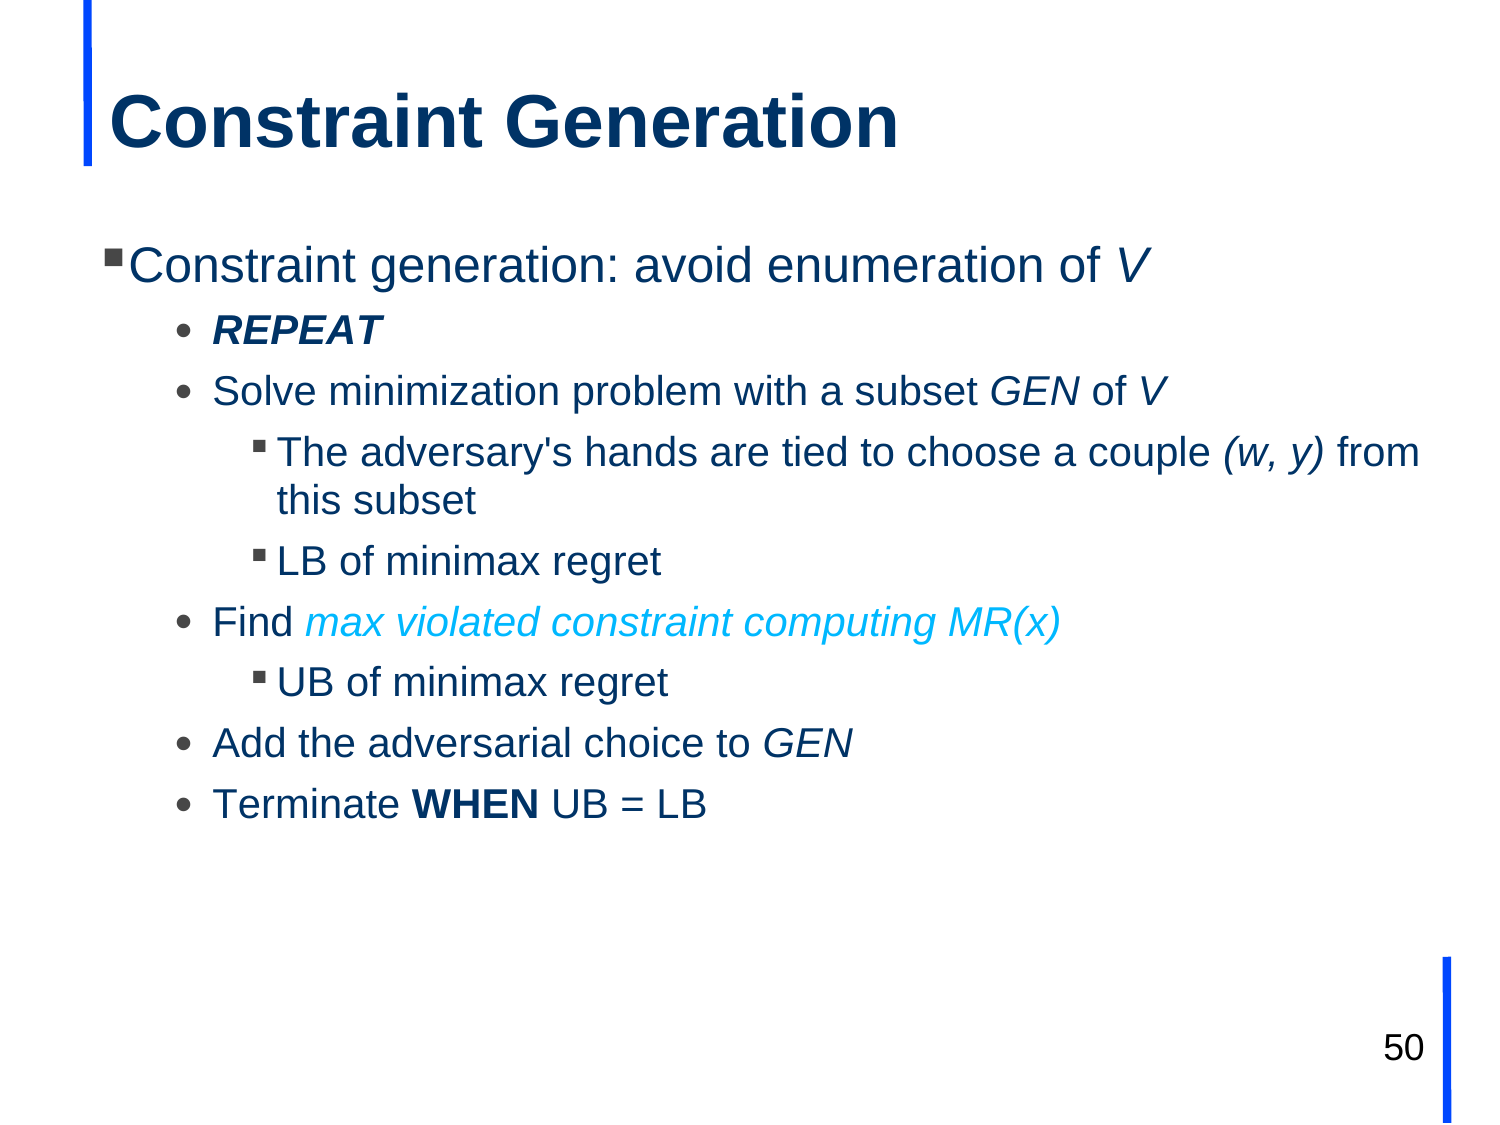

# Constraint Generation
Constraint generation: avoid enumeration of V
REPEAT
Solve minimization problem with a subset GEN of V
The adversary's hands are tied to choose a couple (w, y) from this subset
LB of minimax regret
Find max violated constraint computing MR(x)
UB of minimax regret
Add the adversarial choice to GEN
Terminate WHEN UB = LB
50